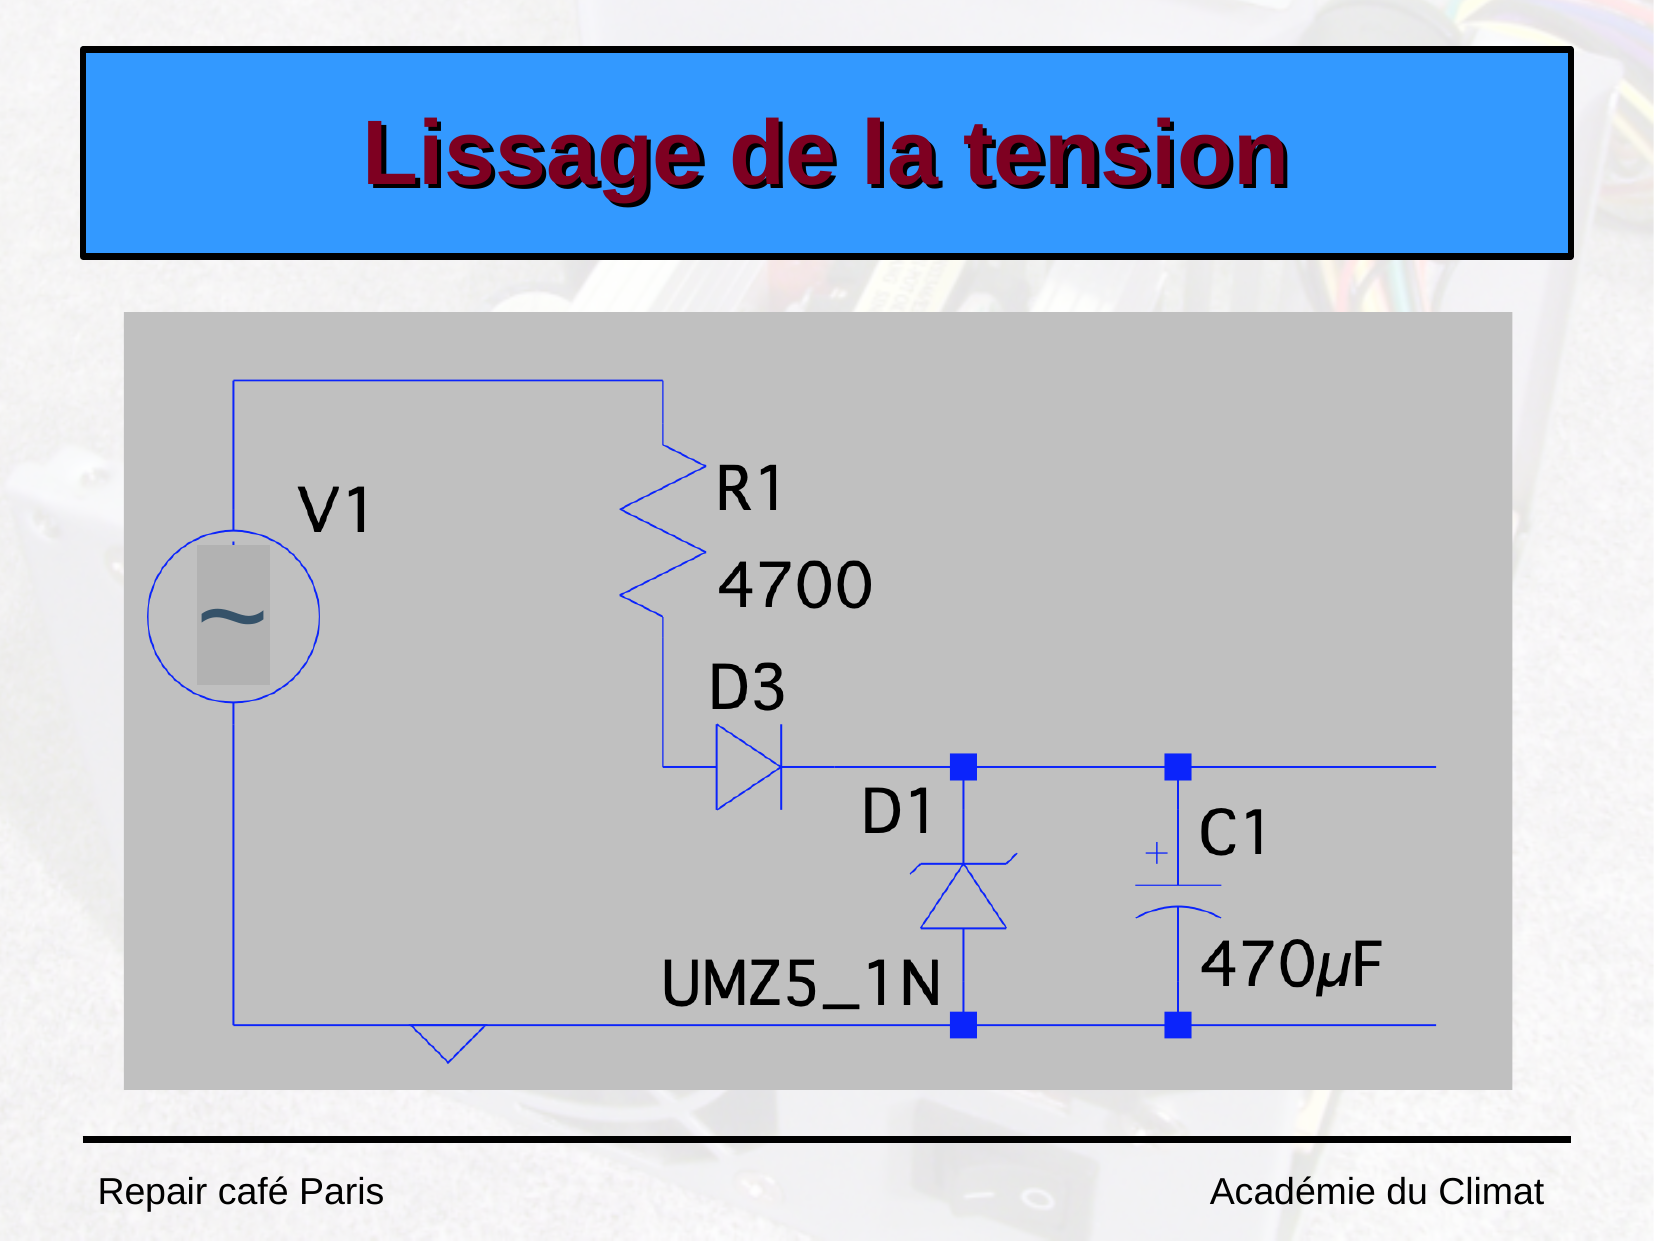

# Lissage de la tension
~
Repair café Paris	Académie du Climat